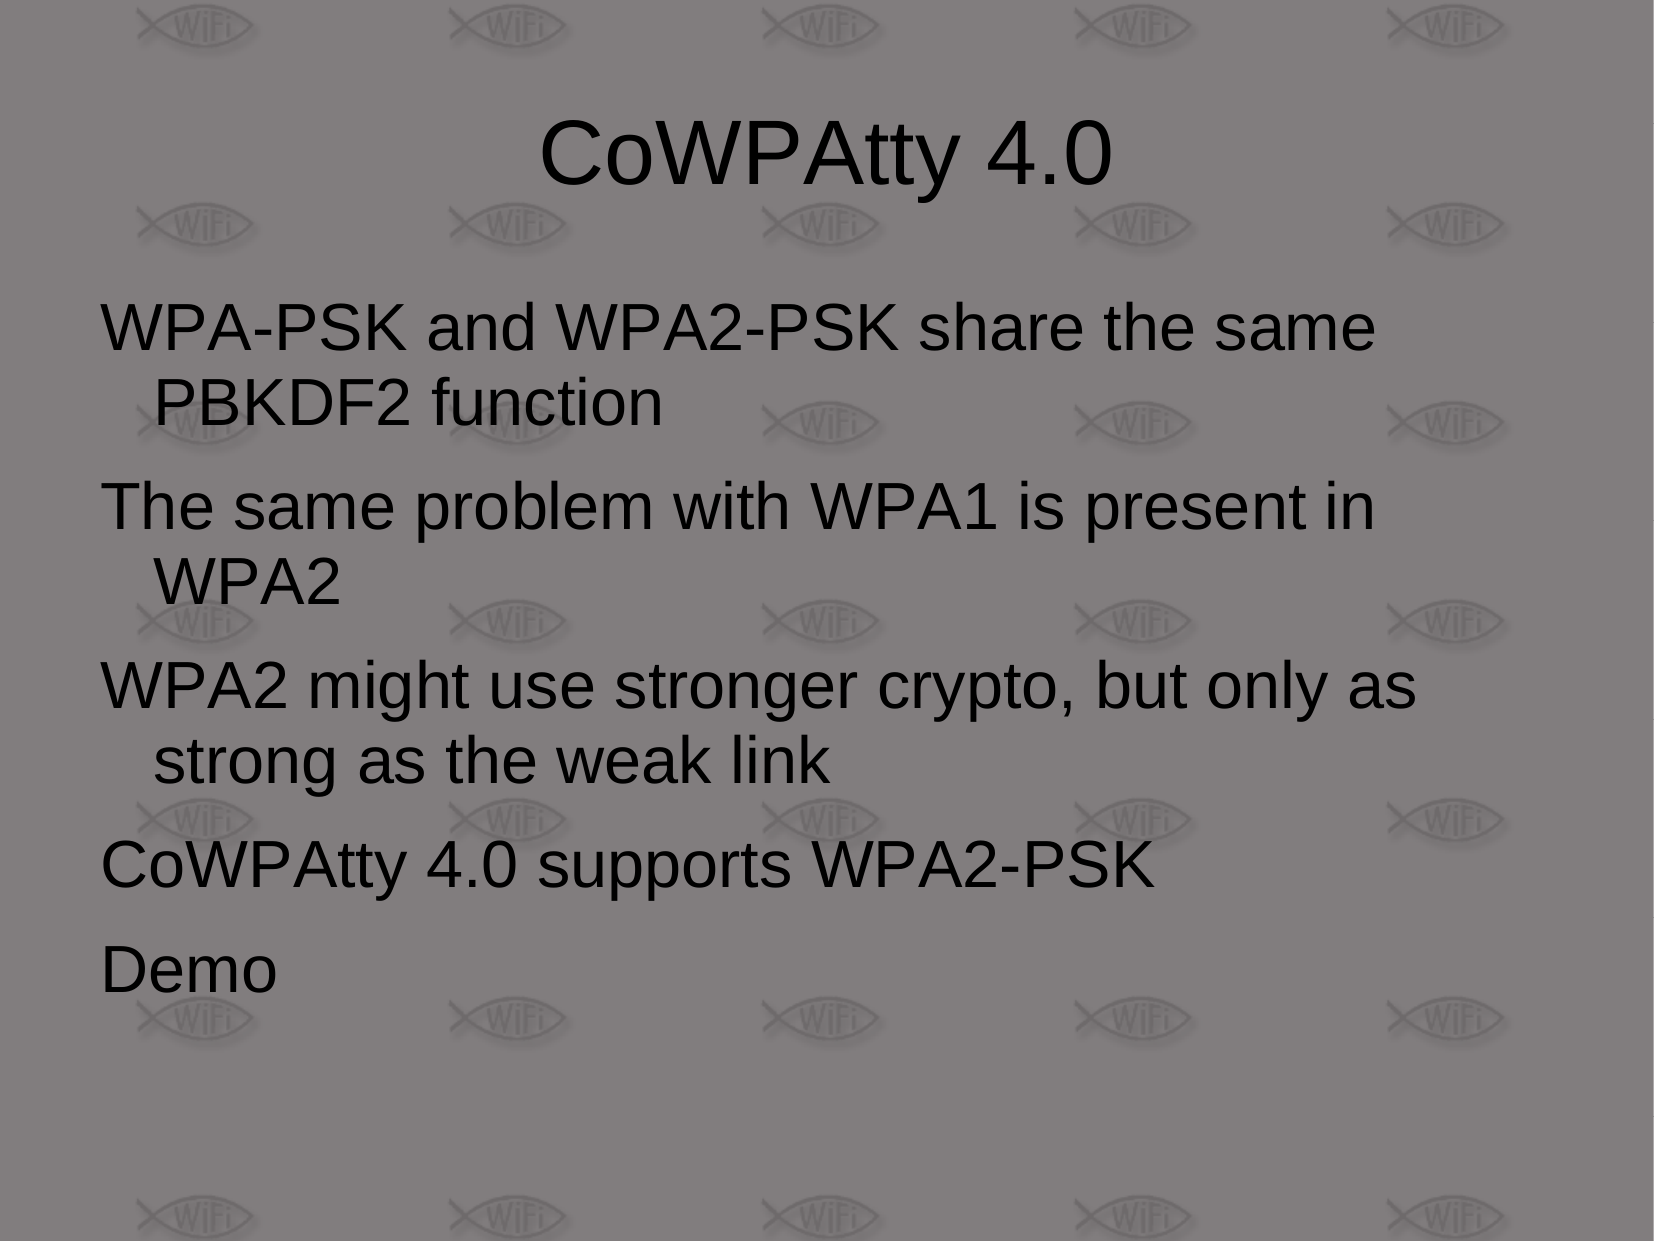

# CoWPAtty 4.0
WPA-PSK and WPA2-PSK share the same PBKDF2 function
The same problem with WPA1 is present in WPA2
WPA2 might use stronger crypto, but only as strong as the weak link
CoWPAtty 4.0 supports WPA2-PSK
Demo